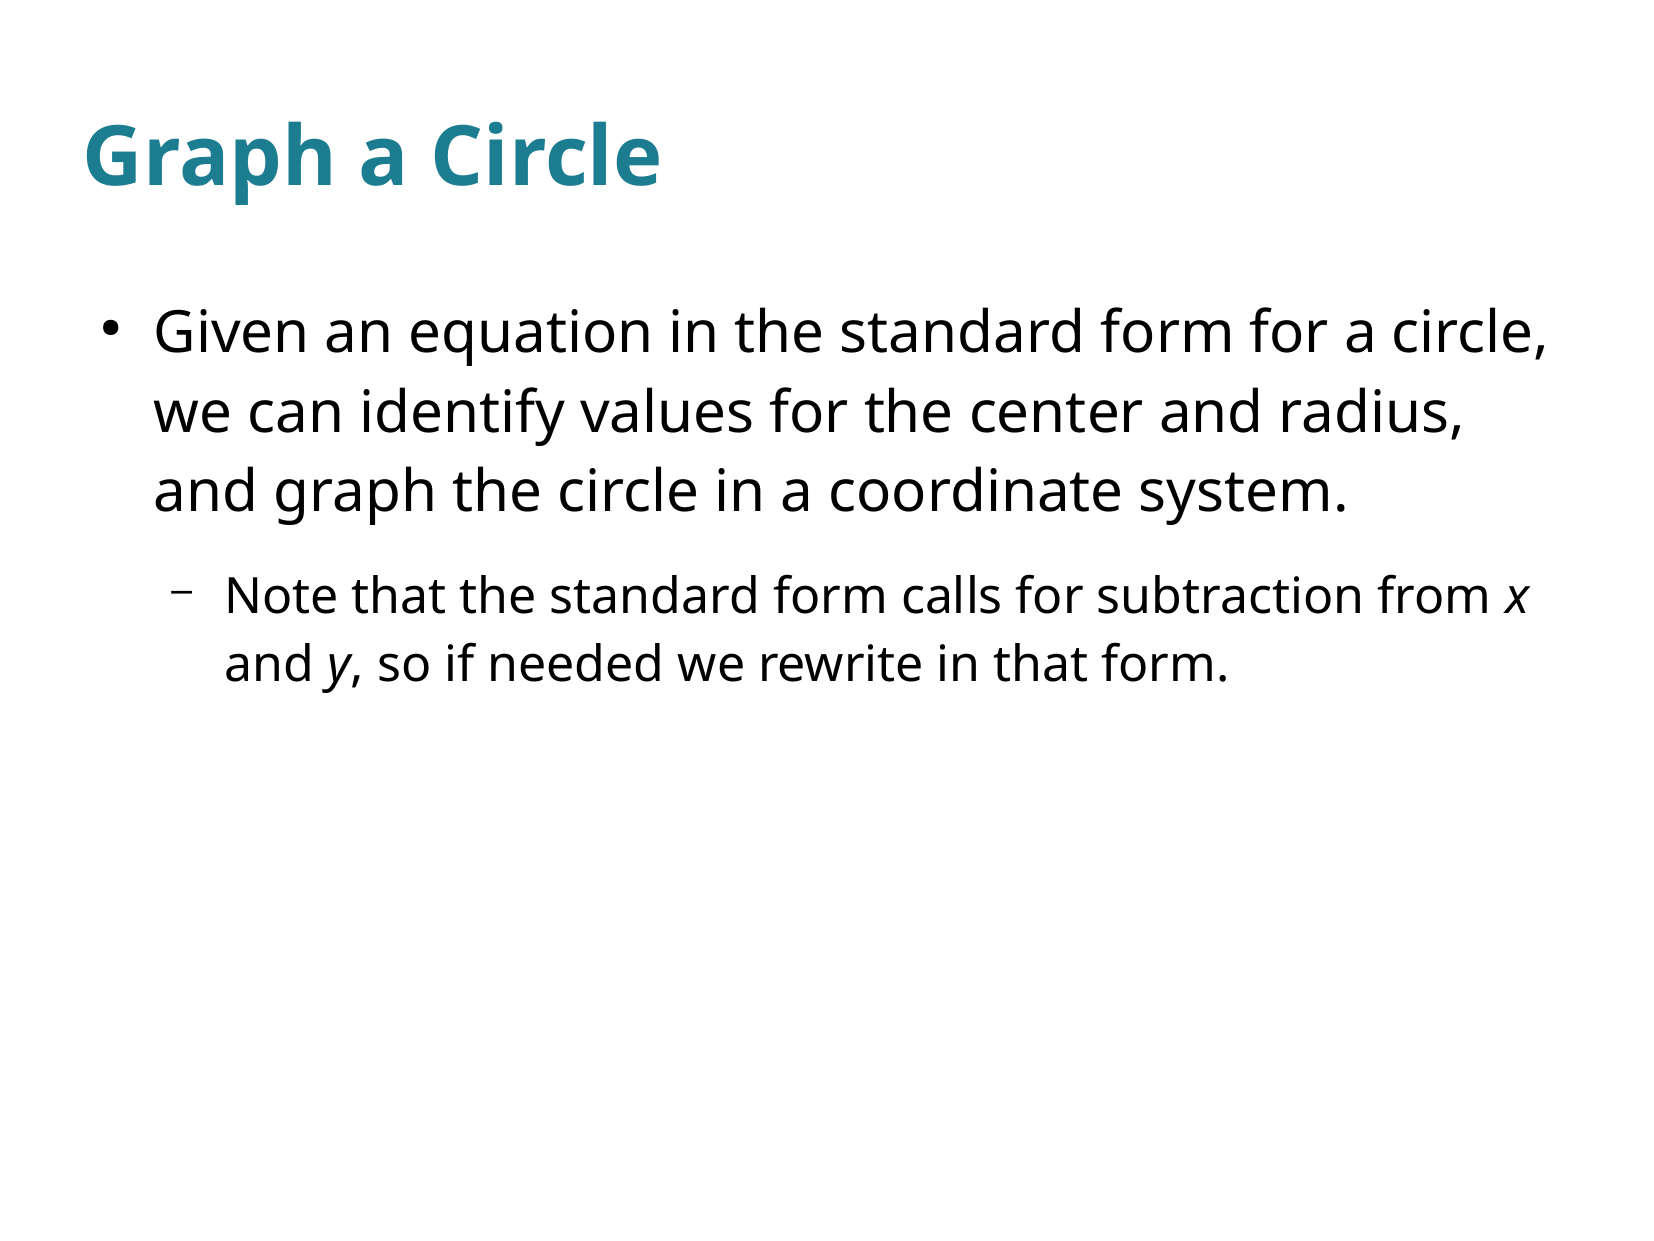

# Graph a Circle
Given an equation in the standard form for a circle, we can identify values for the center and radius, and graph the circle in a coordinate system.
Note that the standard form calls for subtraction from x and y, so if needed we rewrite in that form.